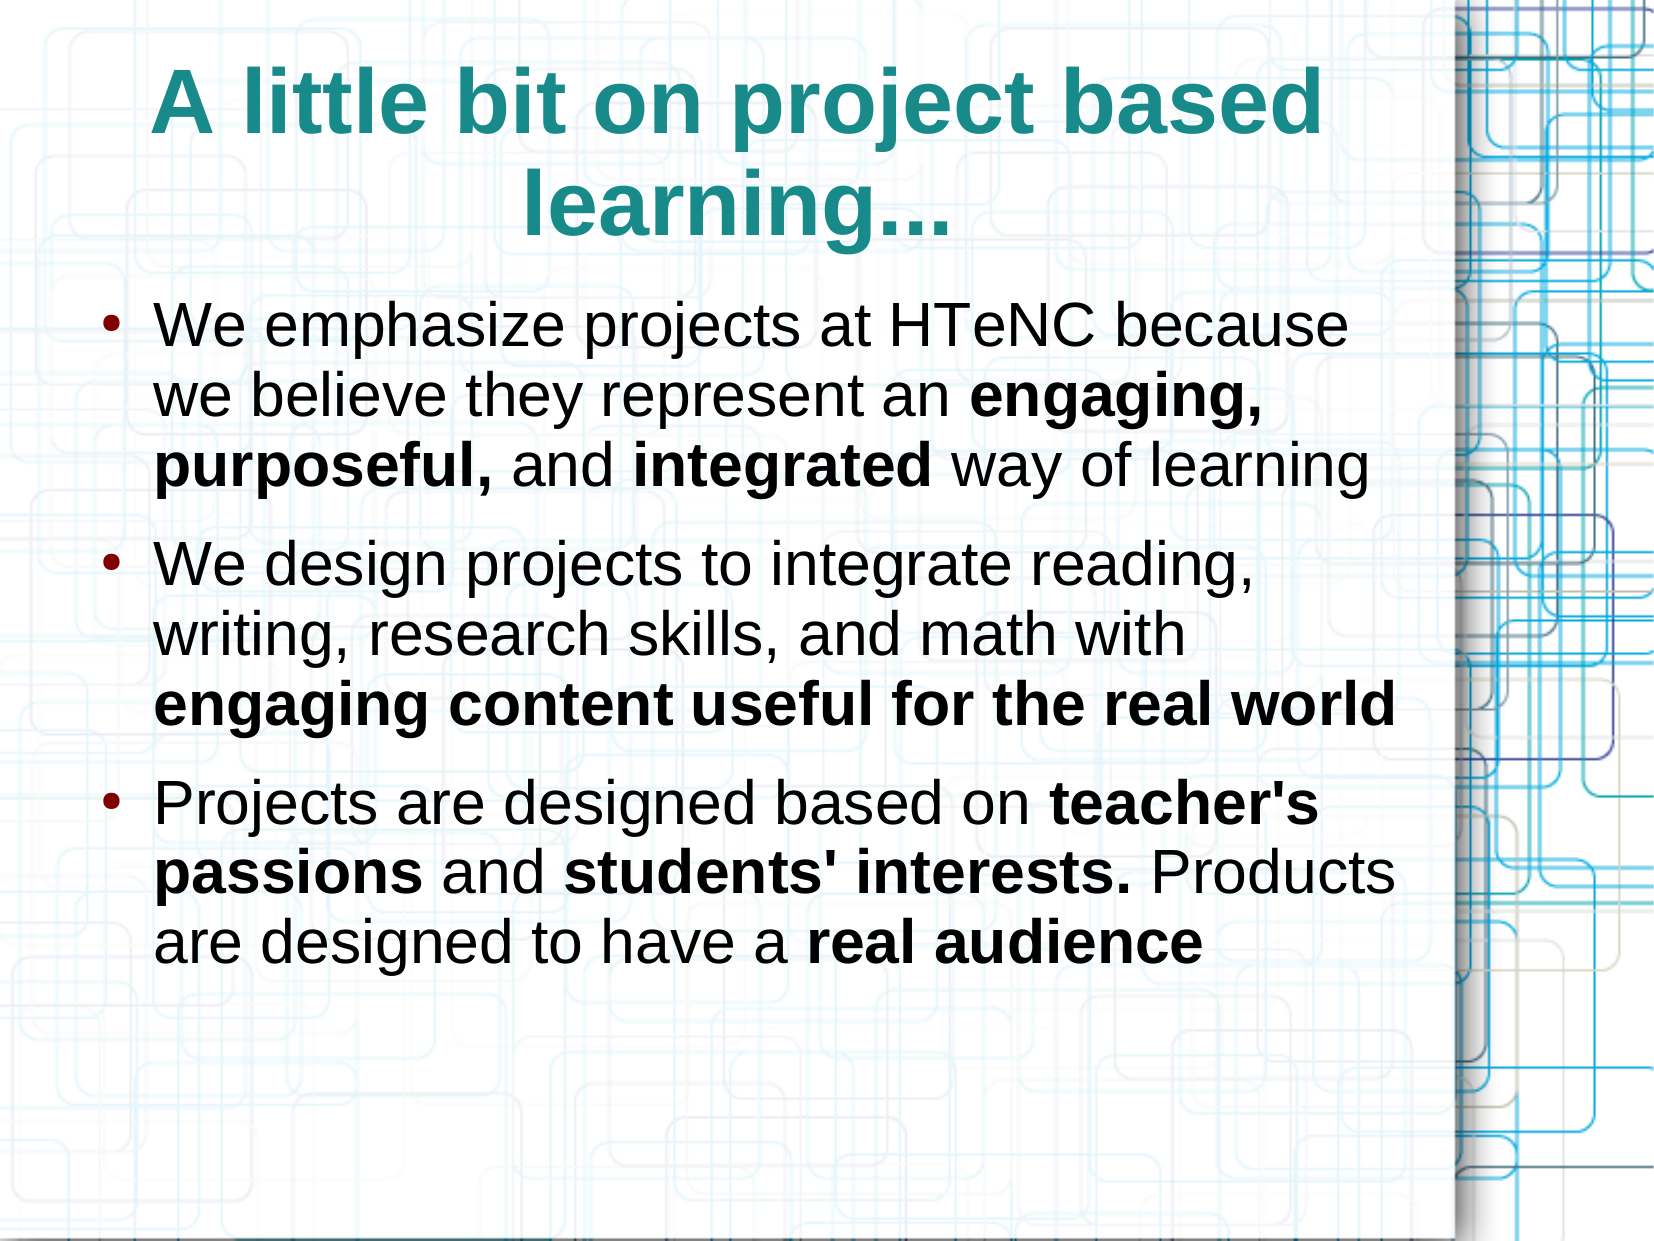

# A little bit on project based learning...
We emphasize projects at HTeNC because we believe they represent an engaging, purposeful, and integrated way of learning
We design projects to integrate reading, writing, research skills, and math with engaging content useful for the real world
Projects are designed based on teacher's passions and students' interests. Products are designed to have a real audience